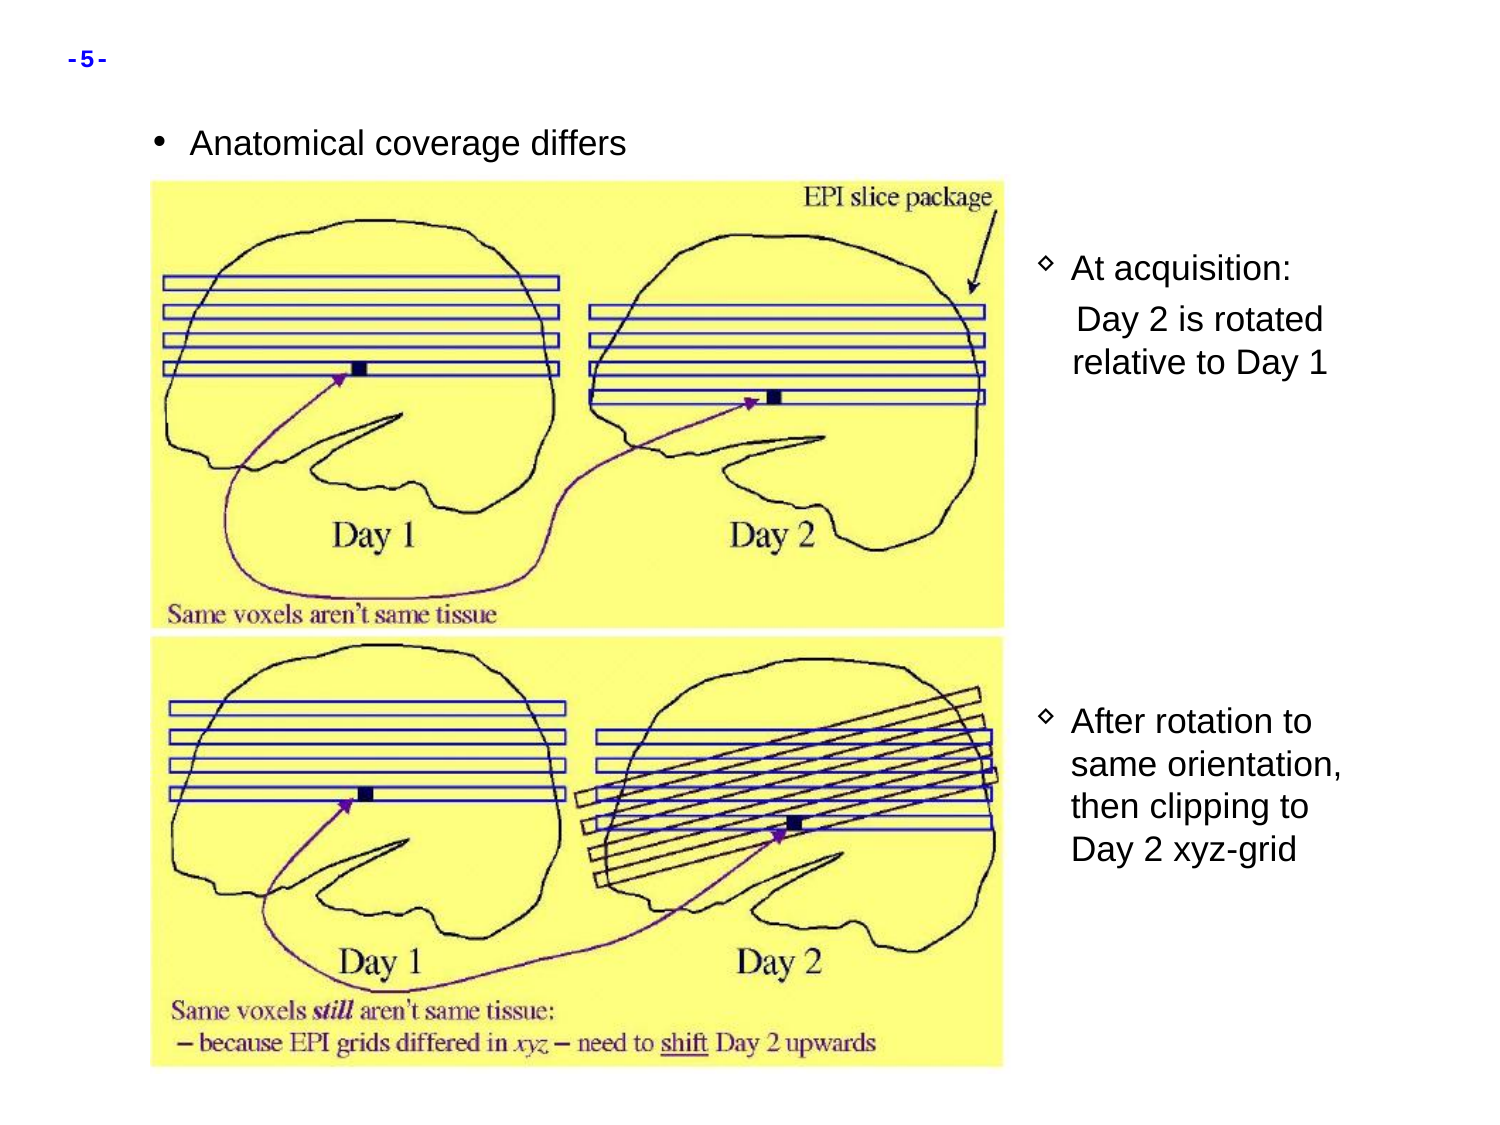

Anatomical coverage differs
At acquisition:
 Day 2 is rotated relative to Day 1
After rotation to same orientation, then clipping to Day 2 xyz-grid